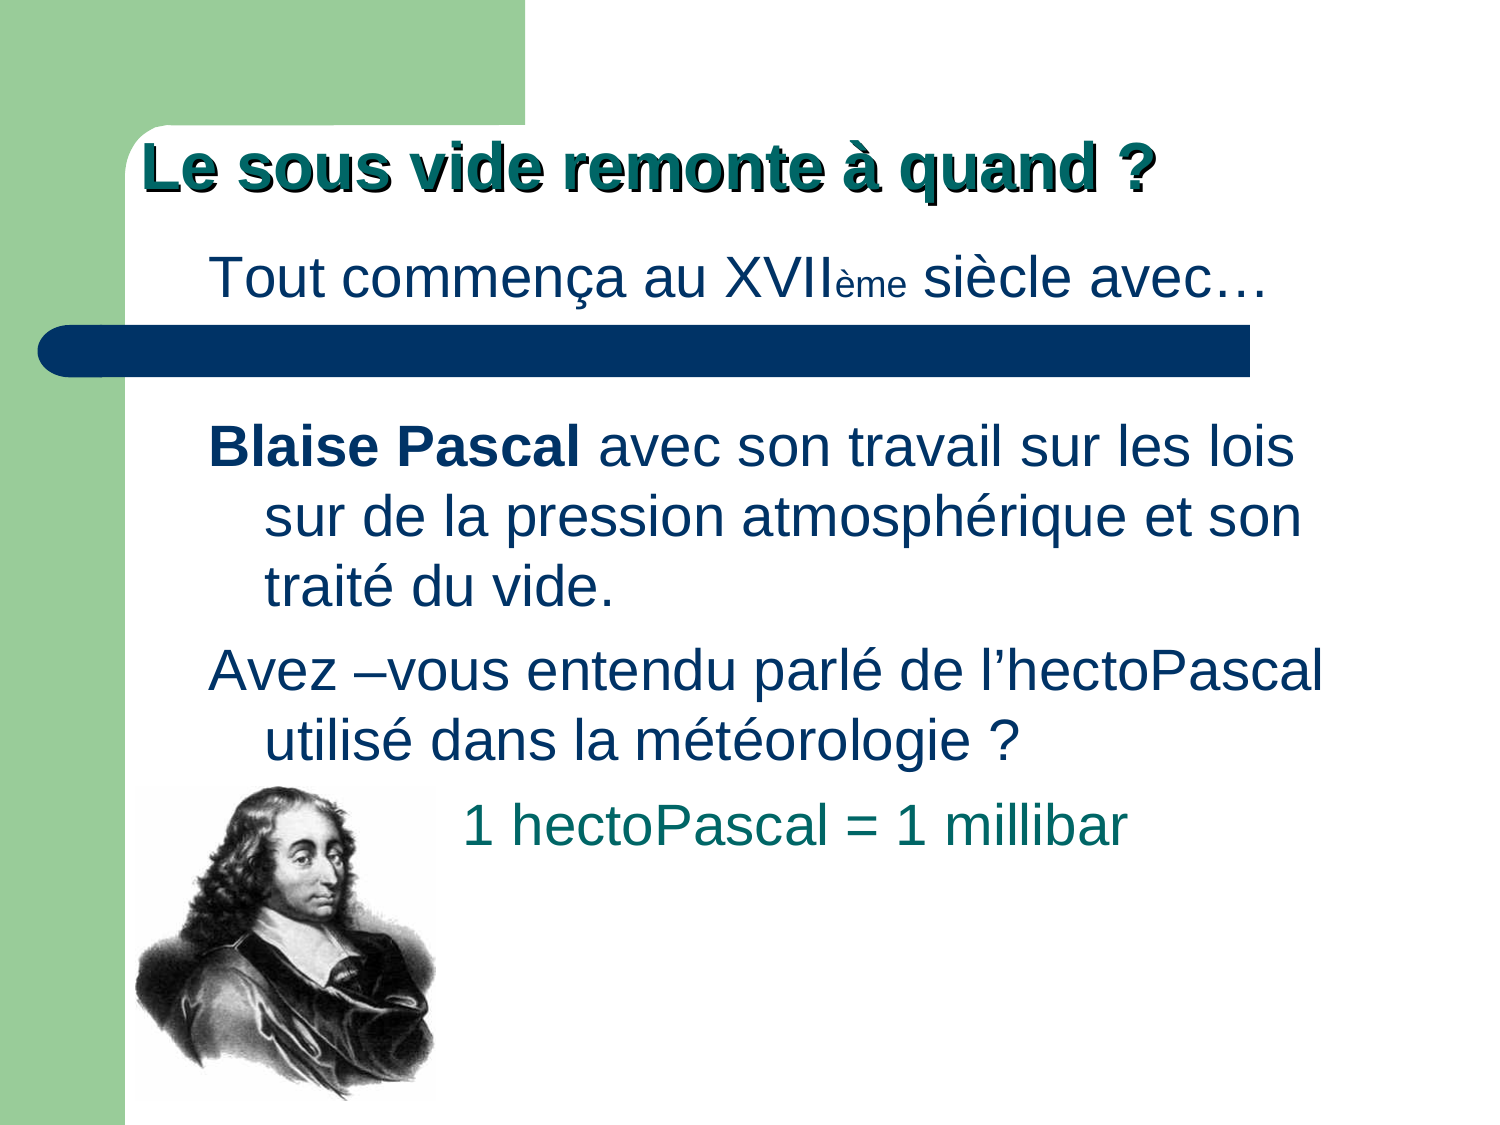

# Le sous vide remonte à quand ?
Tout commença au XVIIème siècle avec…
Blaise Pascal avec son travail sur les lois sur de la pression atmosphérique et son traité du vide.
Avez –vous entendu parlé de l’hectoPascal utilisé dans la météorologie ?
1 hectoPascal = 1 millibar